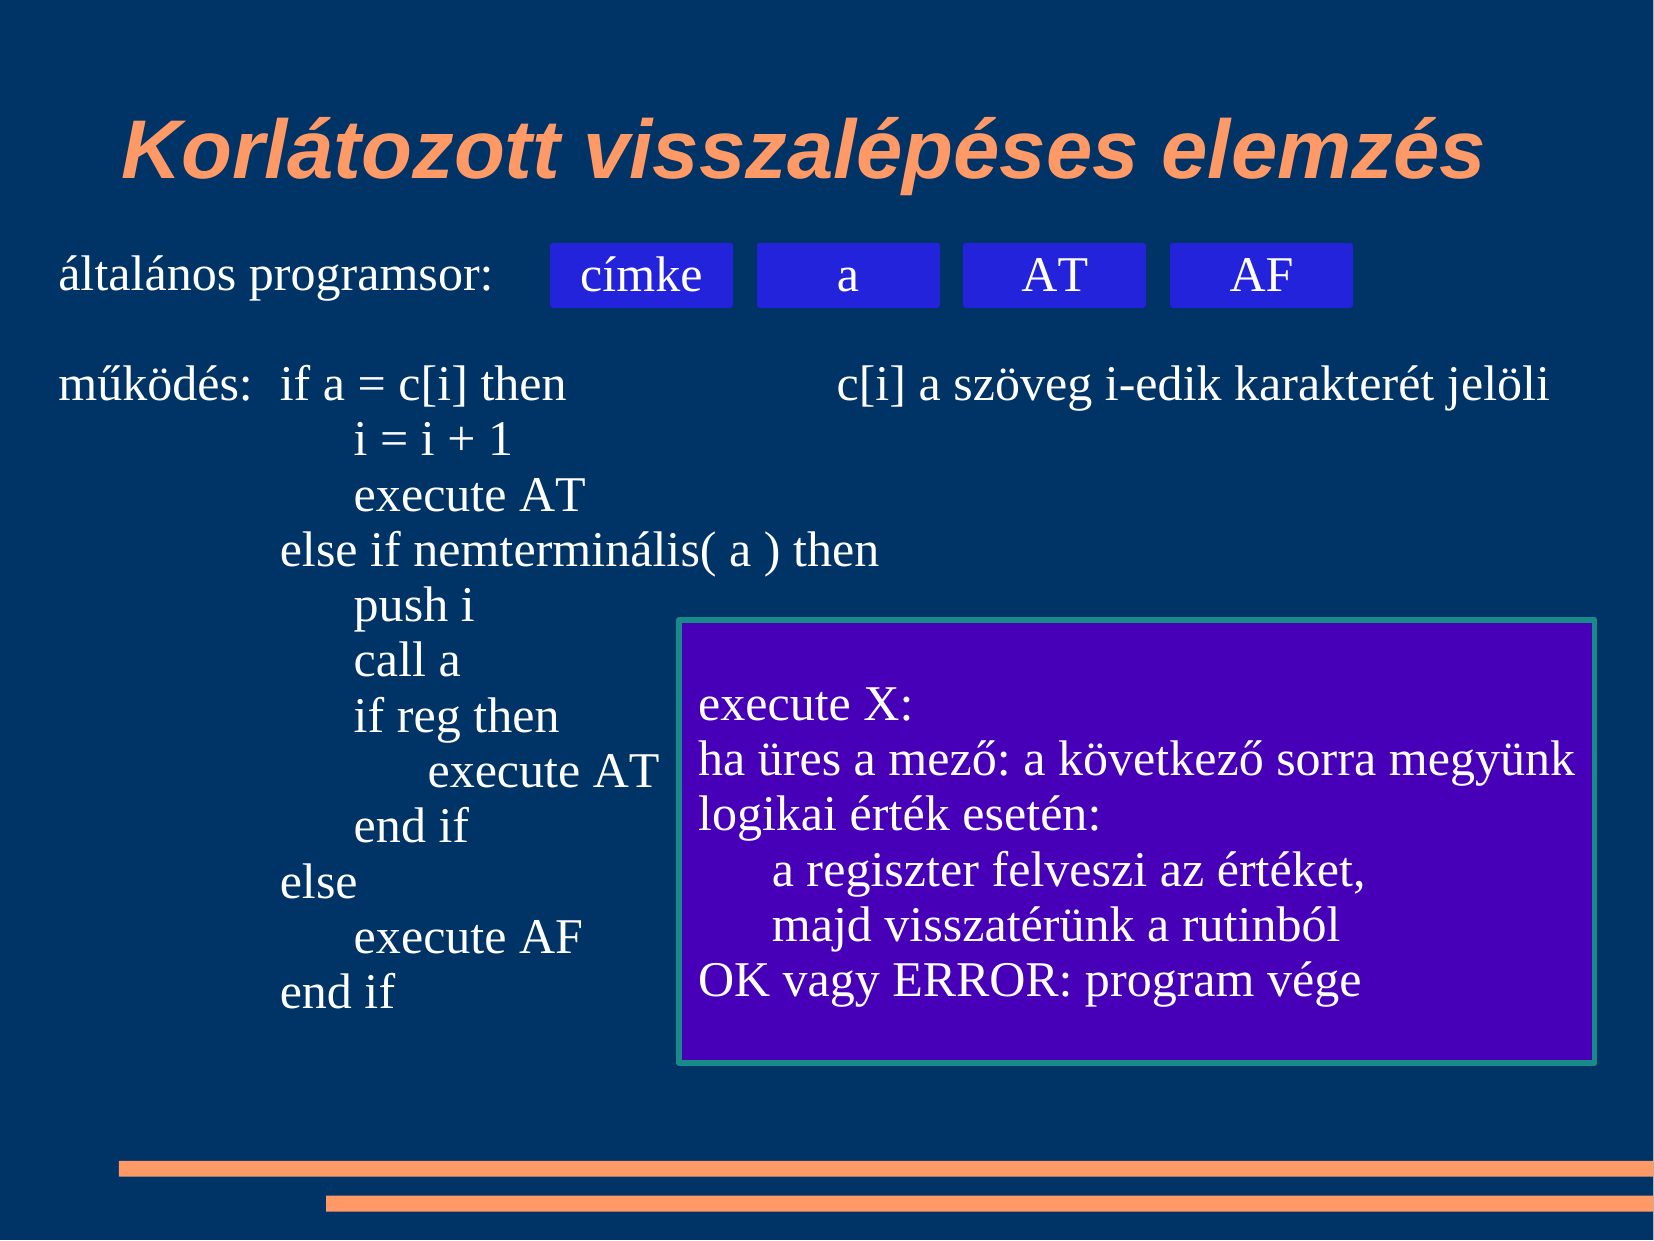

# Korlátozott visszalépéses elemzés
általános programsor:
működés:	if a = c[i] then		 c[i] a szöveg i-edik karakterét jelöli
				i = i + 1
				execute AT
			else if nemterminális( a ) then
				push i
				call a
				if reg then
					execute AT
				end if
			else
				execute AF
			end if
címke
a
AT
AF
execute X:
ha üres a mező: a következő sorra megyünk
logikai érték esetén:
	a regiszter felveszi az értéket,
	majd visszatérünk a rutinból
OK vagy ERROR: program vége